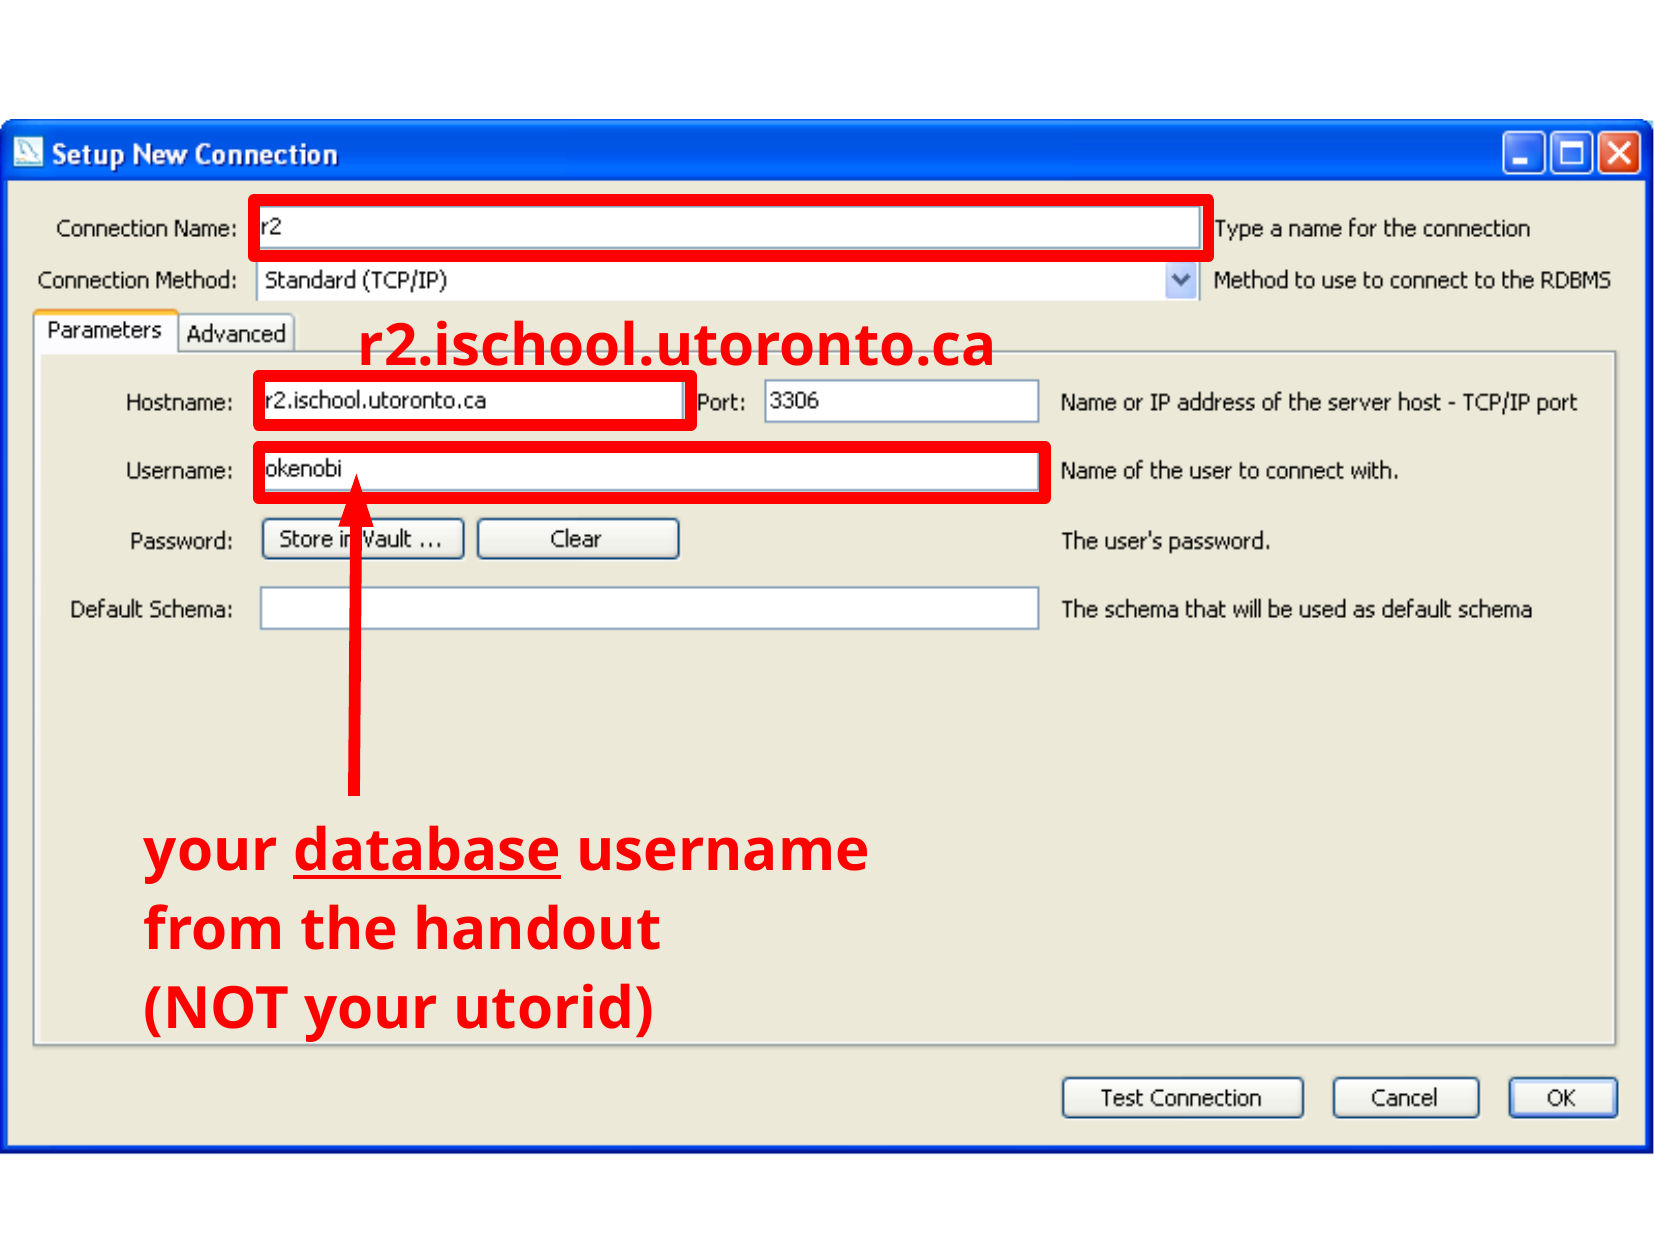

r2.ischool.utoronto.ca
your database username
from the handout
(NOT your utorid)